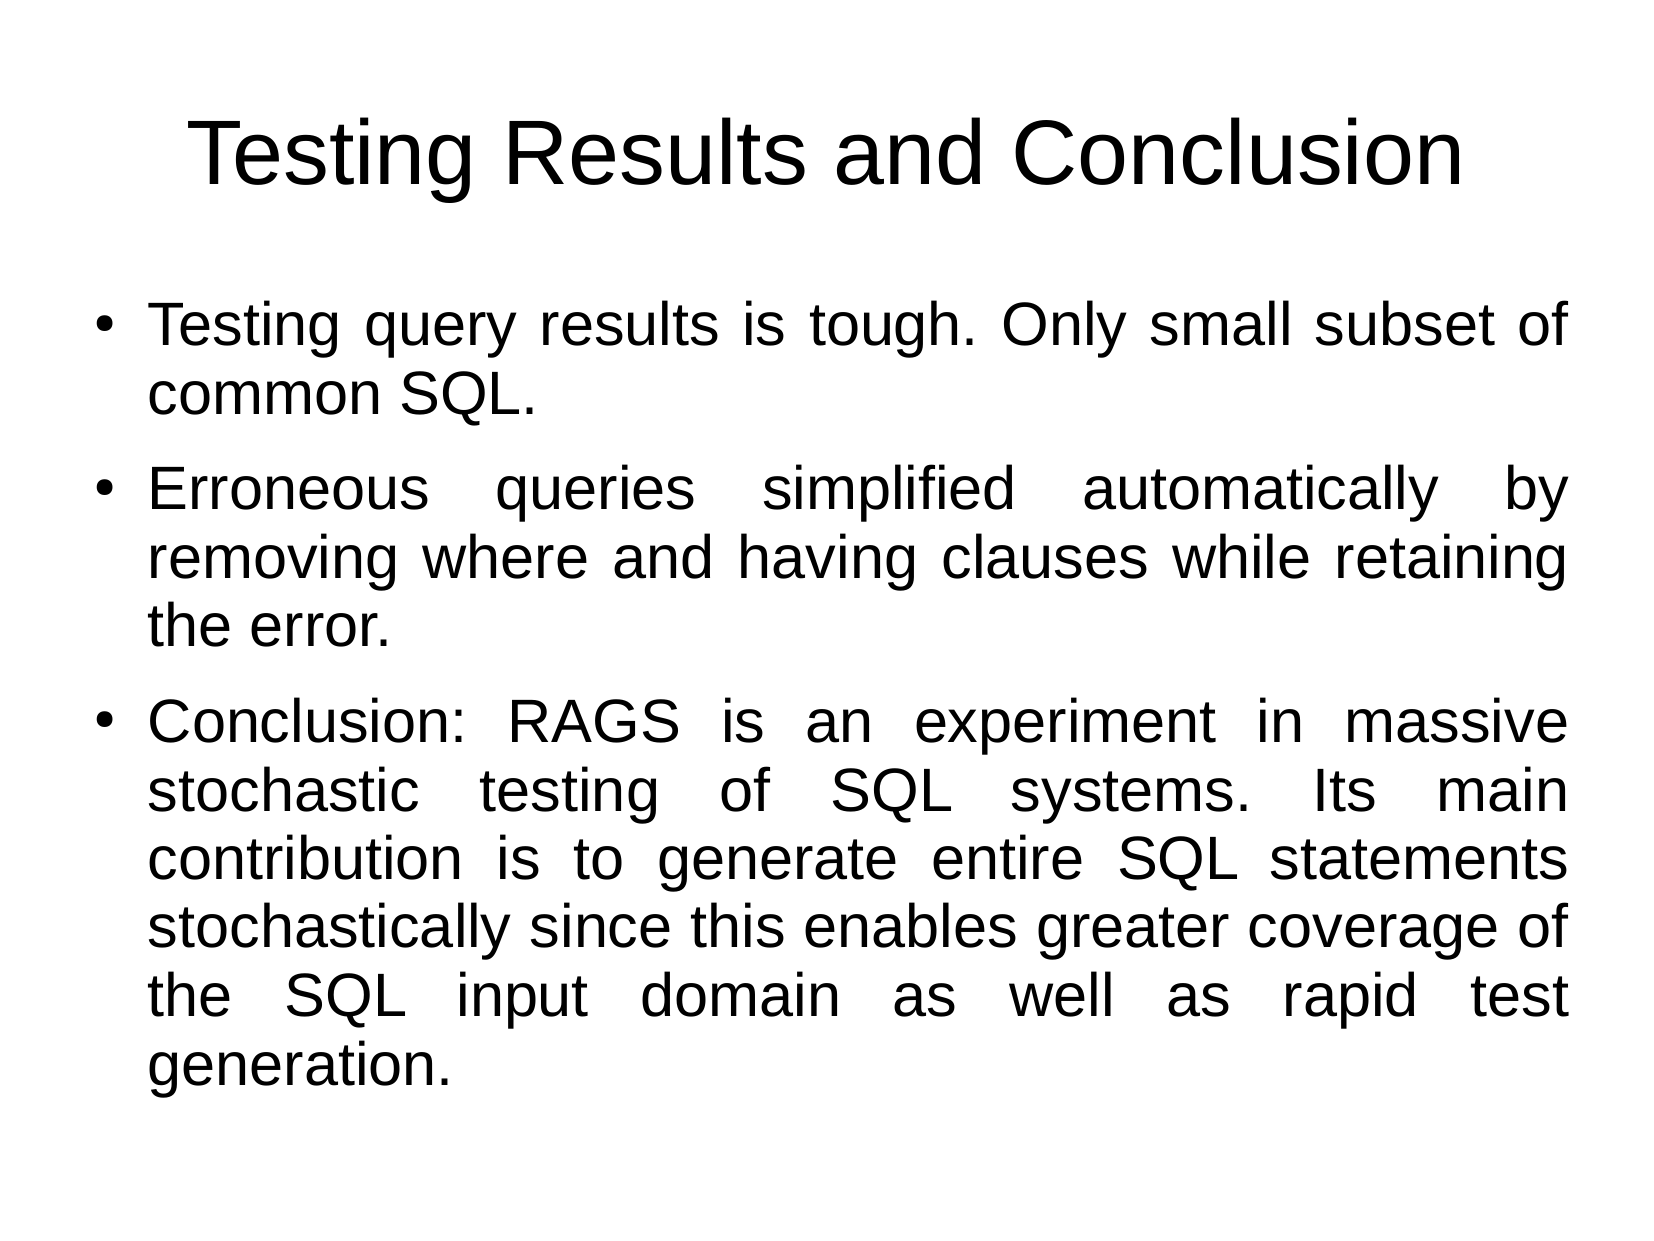

# Testing Results and Conclusion
Testing query results is tough. Only small subset of common SQL.
Erroneous queries simplified automatically by removing where and having clauses while retaining the error.
Conclusion: RAGS is an experiment in massive stochastic testing of SQL systems. Its main contribution is to generate entire SQL statements stochastically since this enables greater coverage of the SQL input domain as well as rapid test generation.